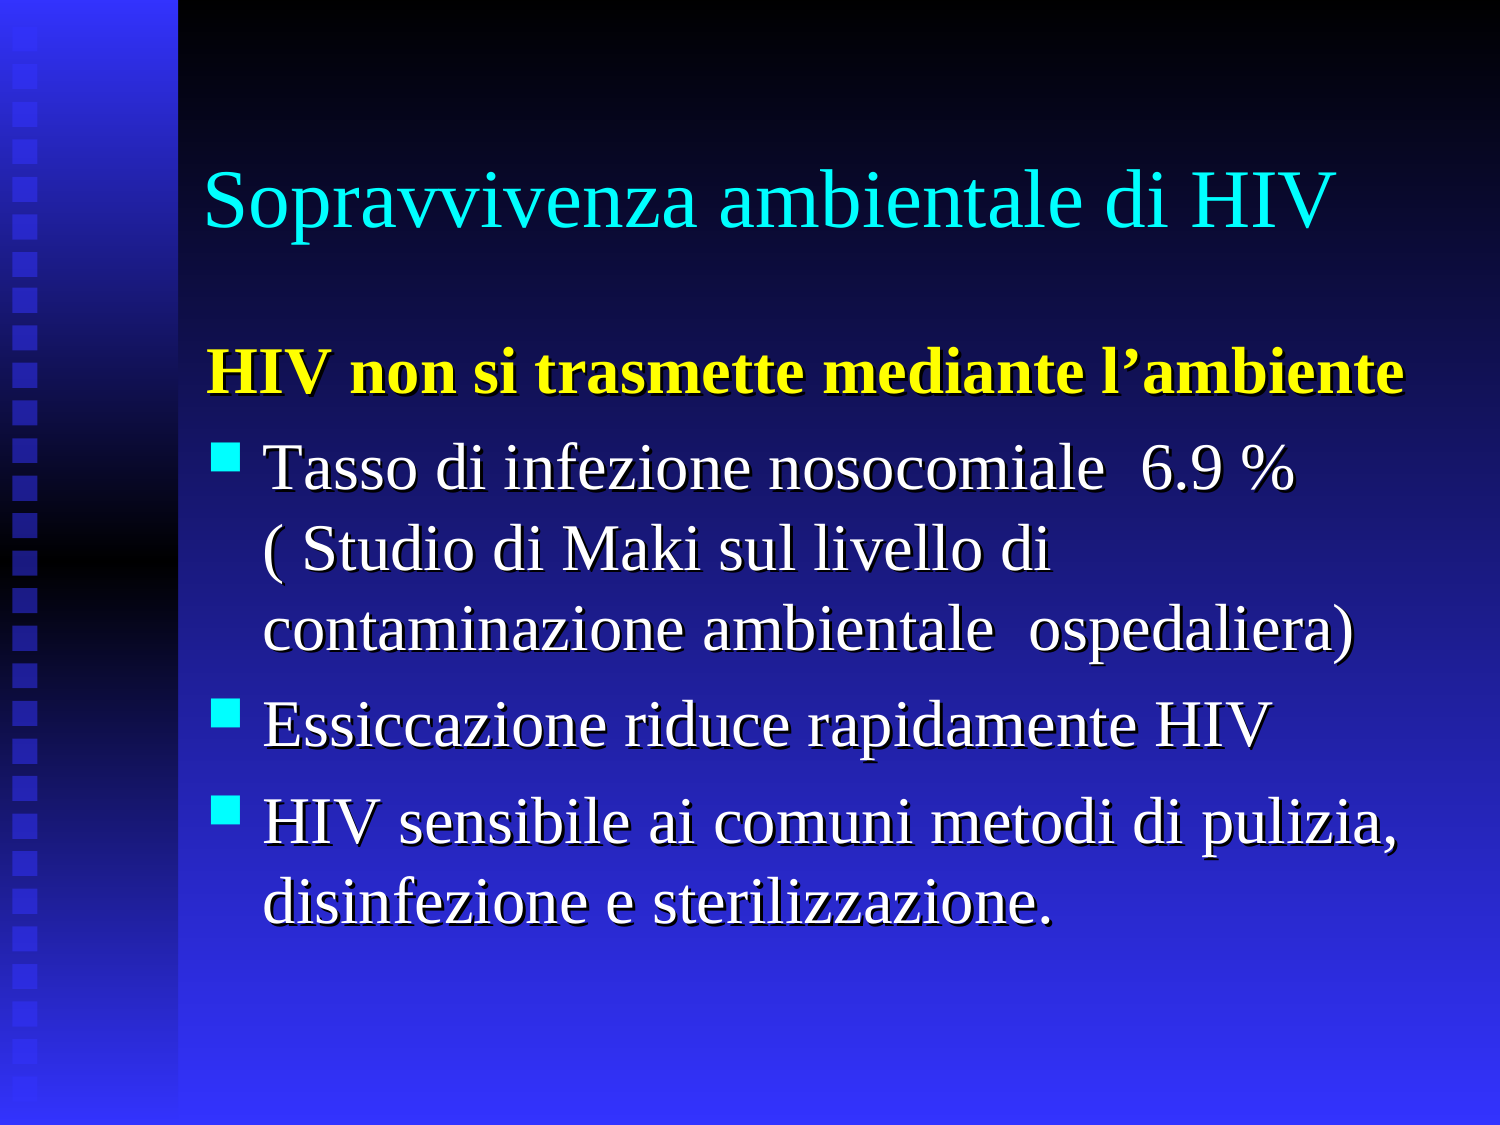

Sopravvivenza ambientale di HIV
HIV non si trasmette mediante l’ambiente
Tasso di infezione nosocomiale 6.9 % ( Studio di Maki sul livello di contaminazione ambientale ospedaliera)
Essiccazione riduce rapidamente HIV
HIV sensibile ai comuni metodi di pulizia, disinfezione e sterilizzazione.